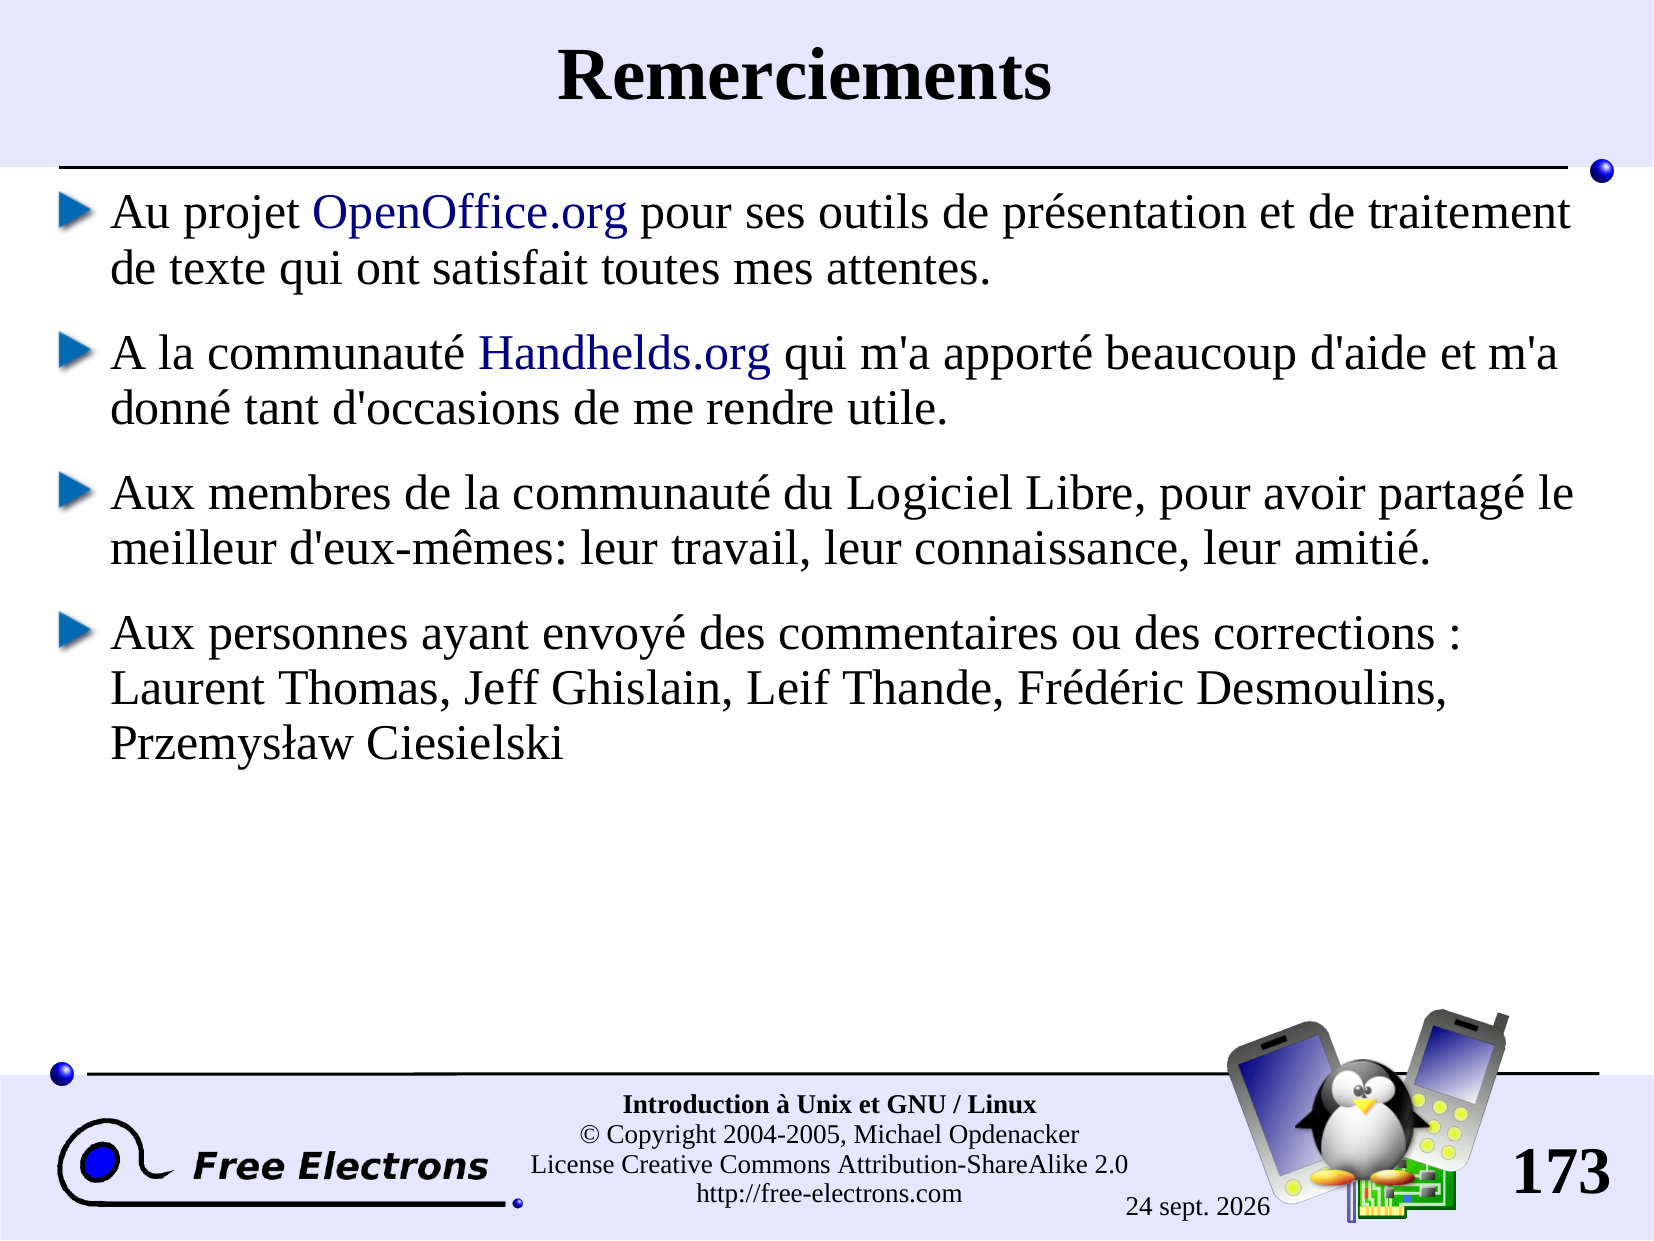

# Remerciements
Au projet OpenOffice.org pour ses outils de présentation et de traitement de texte qui ont satisfait toutes mes attentes.
A la communauté Handhelds.org qui m'a apporté beaucoup d'aide et m'a donné tant d'occasions de me rendre utile.
Aux membres de la communauté du Logiciel Libre, pour avoir partagé le meilleur d'eux-mêmes: leur travail, leur connaissance, leur amitié.
Aux personnes ayant envoyé des commentaires ou des corrections :
Laurent Thomas, Jeff Ghislain, Leif Thande, Frédéric Desmoulins, Przemysław Ciesielski